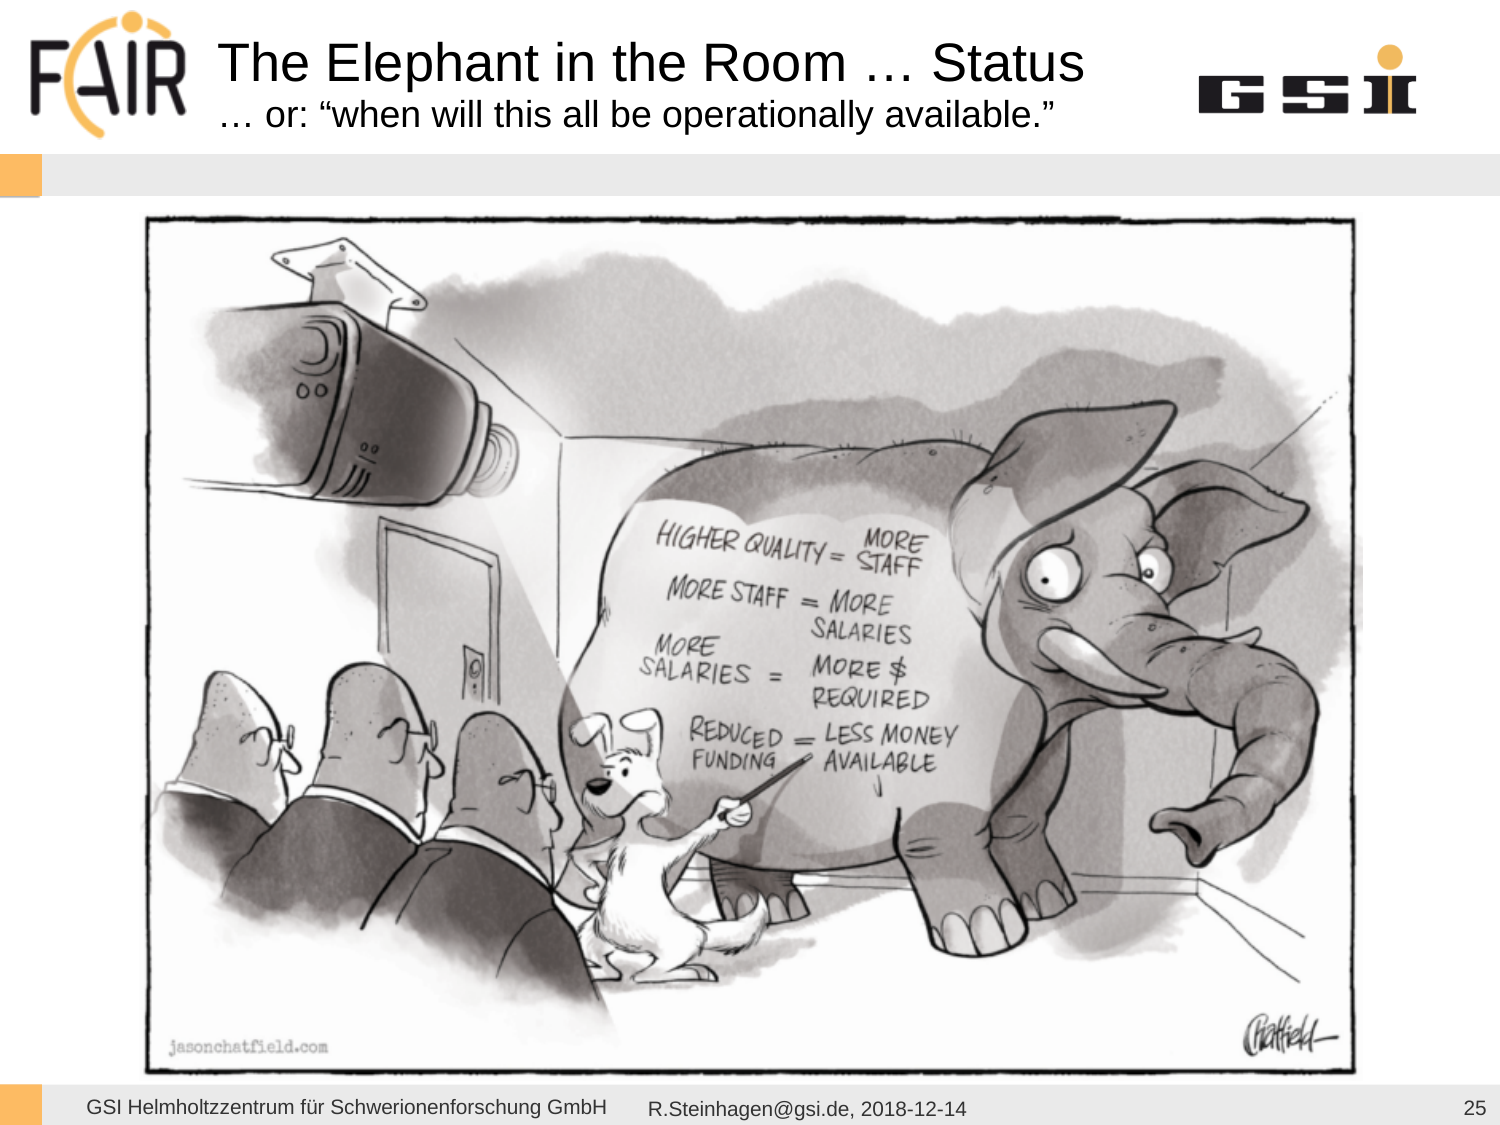

# The Elephant in the Room … Status … or: “when will this all be operationally available.”